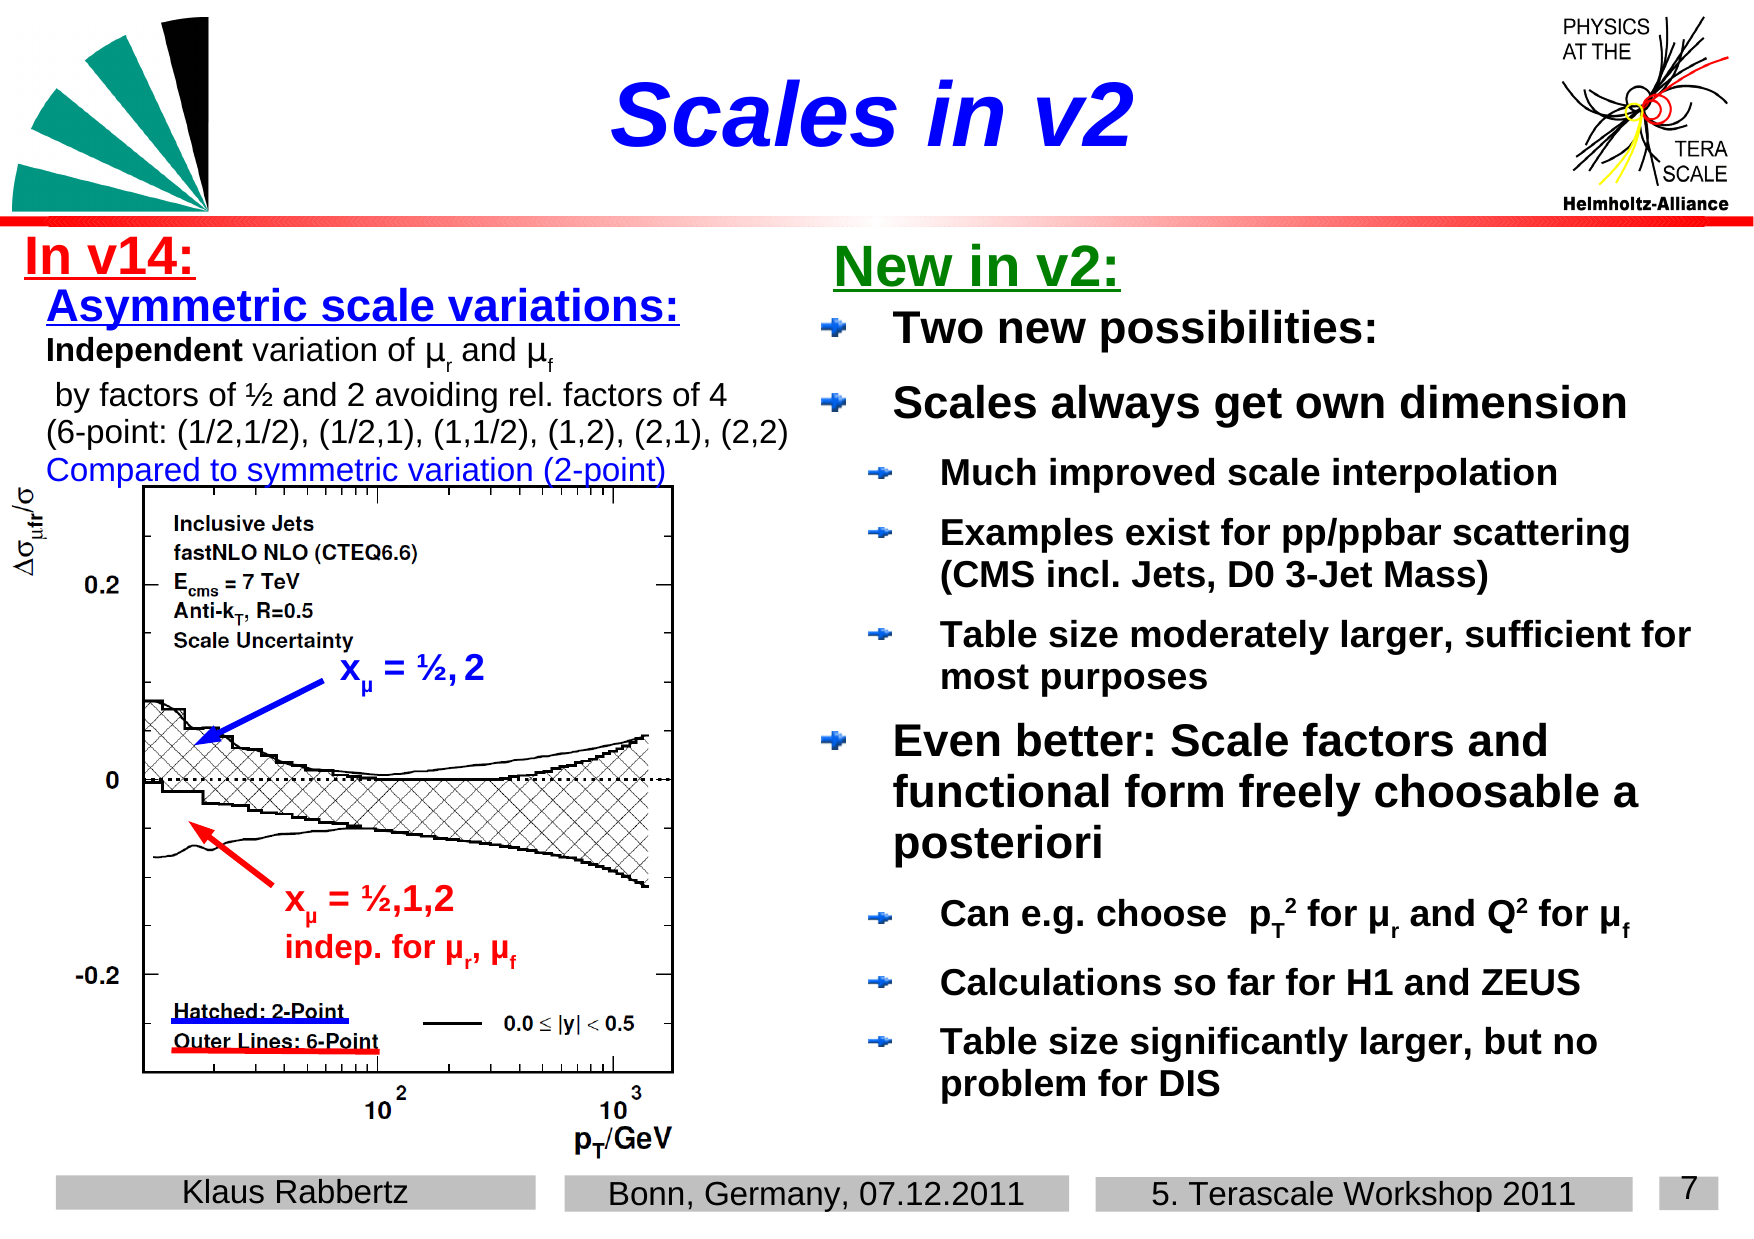

# Scales in v2
In v14:
New in v2:
Asymmetric scale variations:
Independent variation of μr and μf
 by factors of ½ and 2 avoiding rel. factors of 4
(6-point: (1/2,1/2), (1/2,1), (1,1/2), (1,2), (2,1), (2,2)
Compared to symmetric variation (2-point)
Two new possibilities:
Scales always get own dimension
Much improved scale interpolation
Examples exist for pp/ppbar scattering (CMS incl. Jets, D0 3-Jet Mass)
Table size moderately larger, sufficient for most purposes
Even better: Scale factors and functional form freely choosable a posteriori
Can e.g. choose pT2 for μr and Q2 for μf
Calculations so far for H1 and ZEUS
Table size significantly larger, but no problem for DIS
xµ = ½, 2
xµ = ½,1,2
indep. for µr, µf